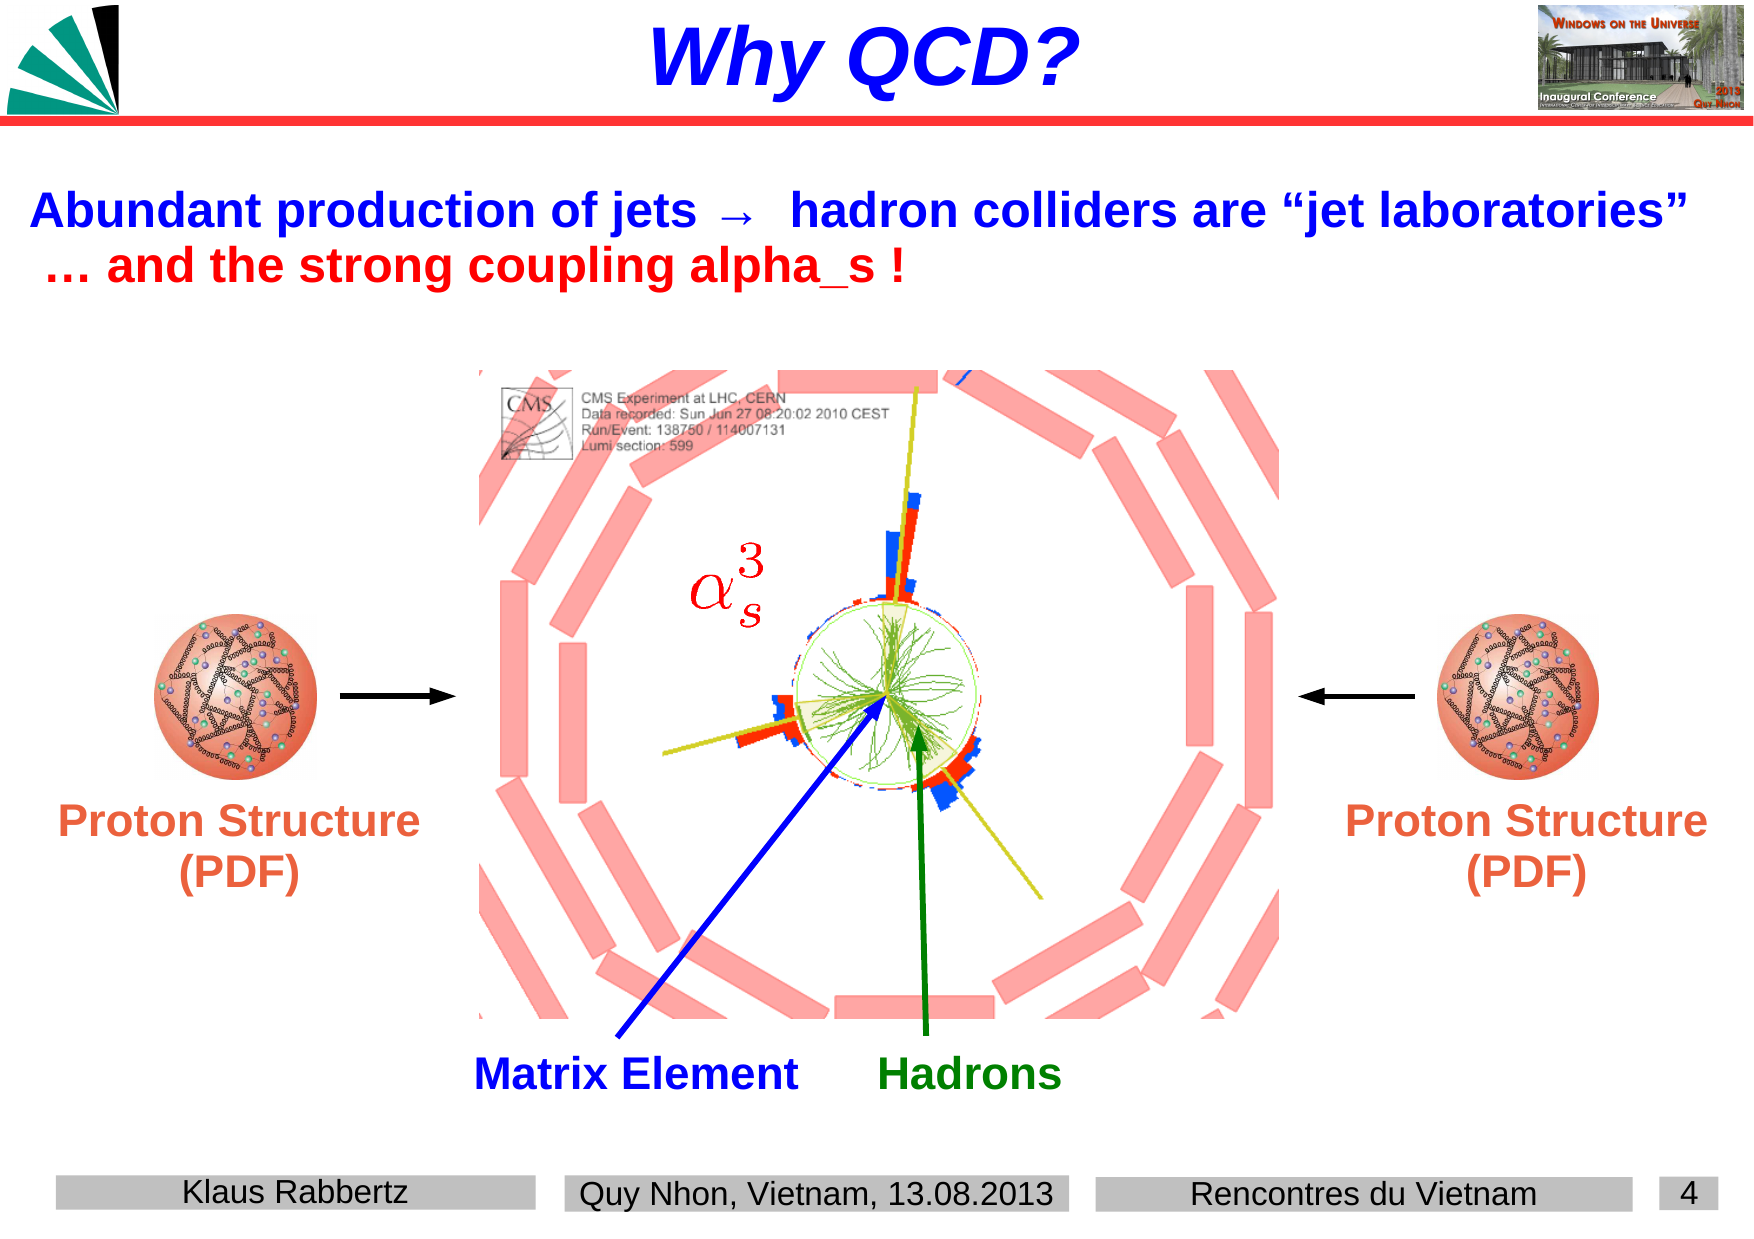

# Why QCD?
Abundant production of jets → hadron colliders are “jet laboratories”
 … and the strong coupling alpha_s !
Proton Structure
(PDF)
Proton Structure
(PDF)
Matrix Element
Hadrons